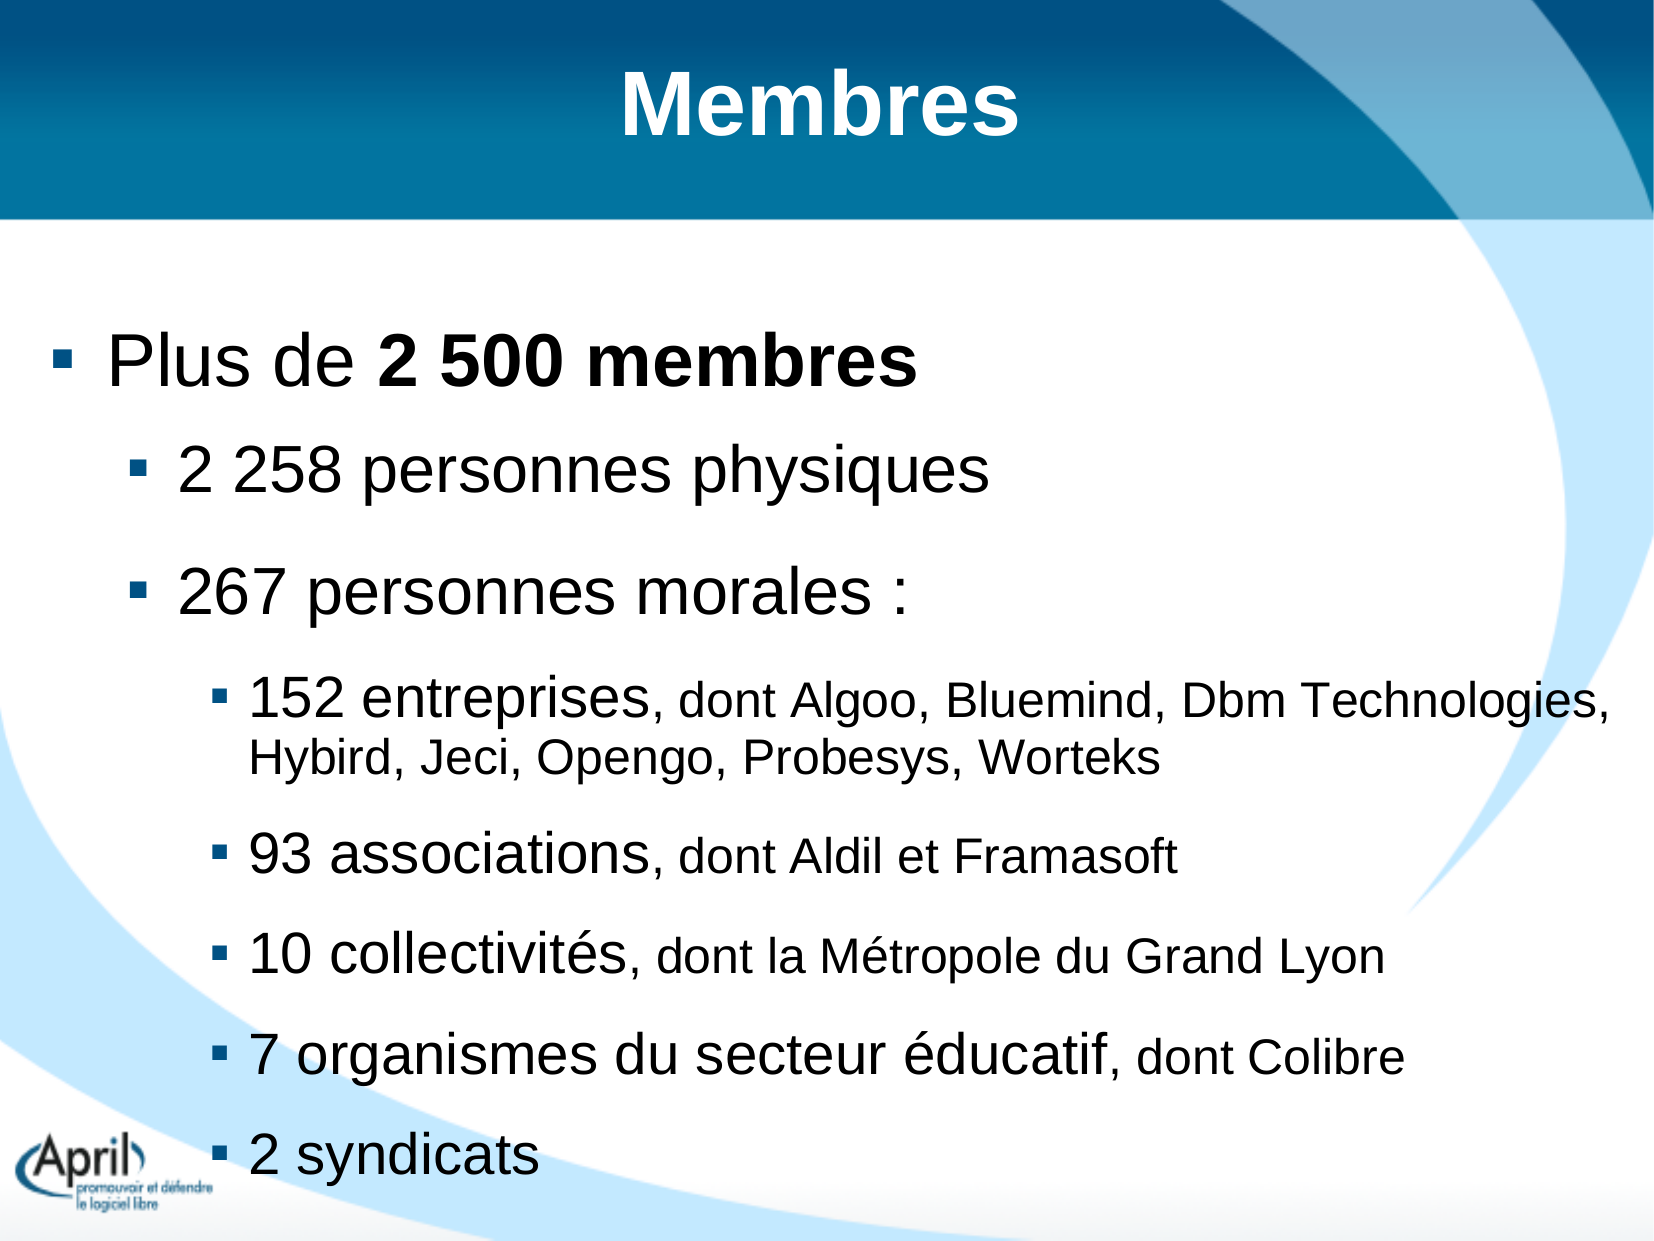

# Membres
Plus de 2 500 membres
2 258 personnes physiques
267 personnes morales :
152 entreprises, dont Algoo, Bluemind, Dbm Technologies, Hybird, Jeci, Opengo, Probesys, Worteks
93 associations, dont Aldil et Framasoft
10 collectivités, dont la Métropole du Grand Lyon
7 organismes du secteur éducatif, dont Colibre
2 syndicats